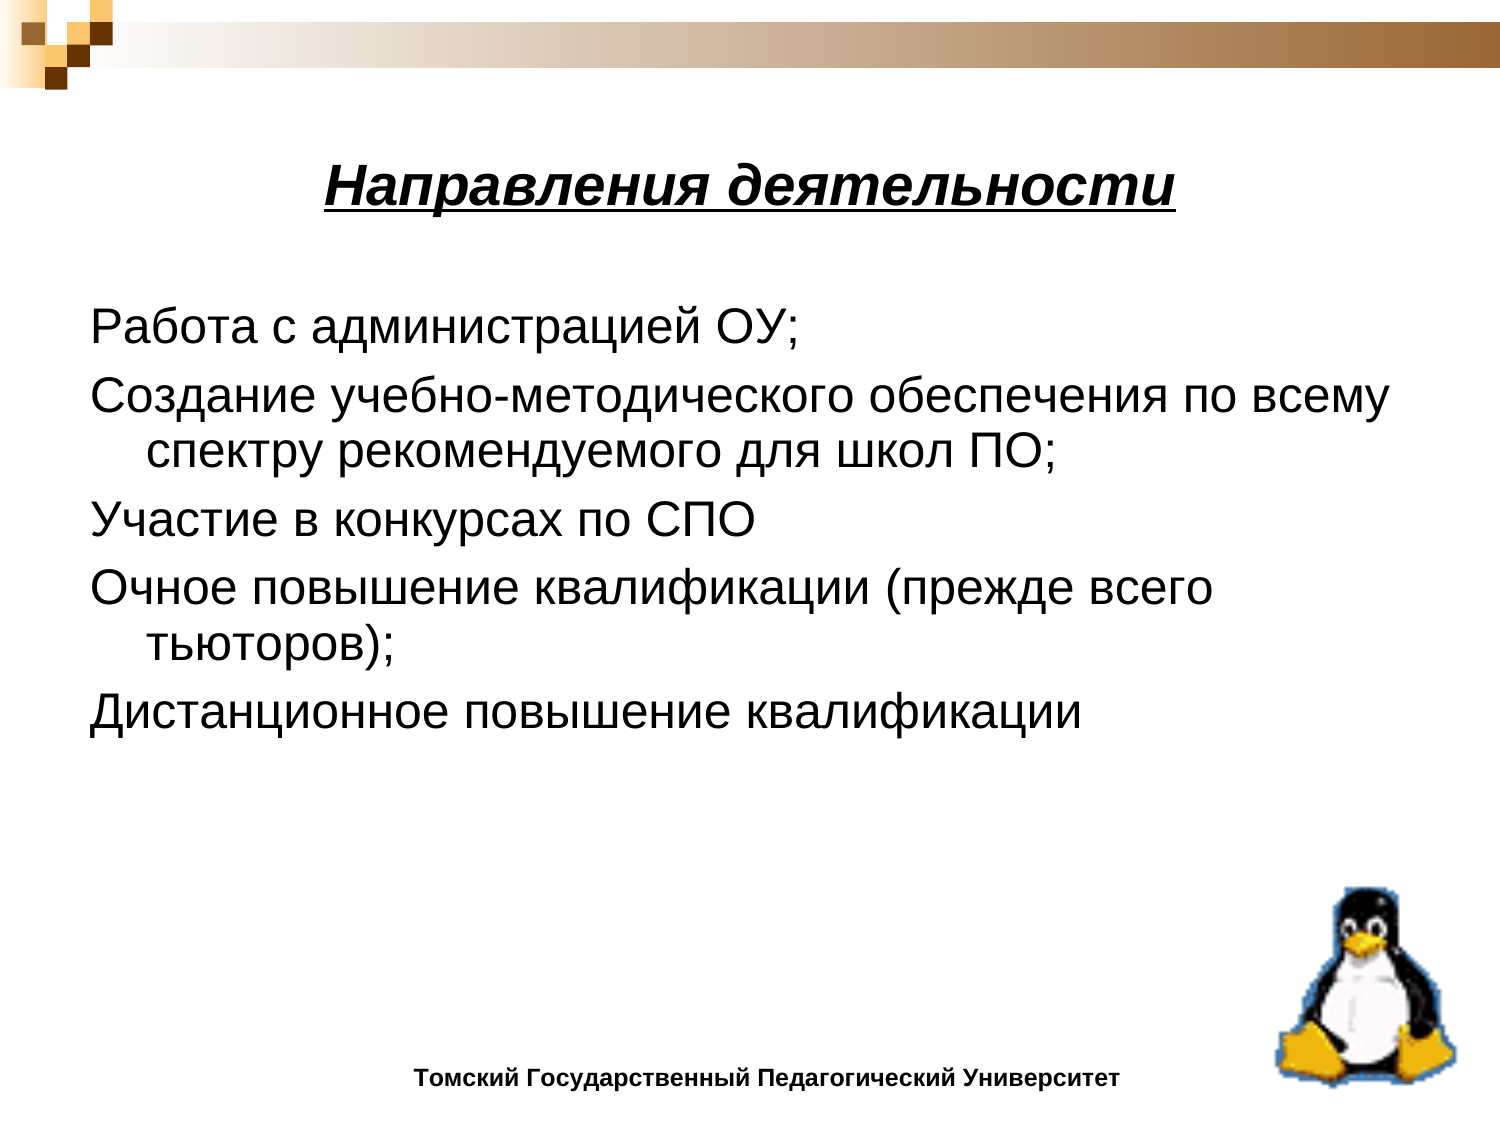

# Направления деятельности
Работа с администрацией ОУ;
Создание учебно-методического обеспечения по всему спектру рекомендуемого для школ ПО;
Участие в конкурсах по СПО
Очное повышение квалификации (прежде всего тьюторов);
Дистанционное повышение квалификации
Томский Государственный Педагогический Университет